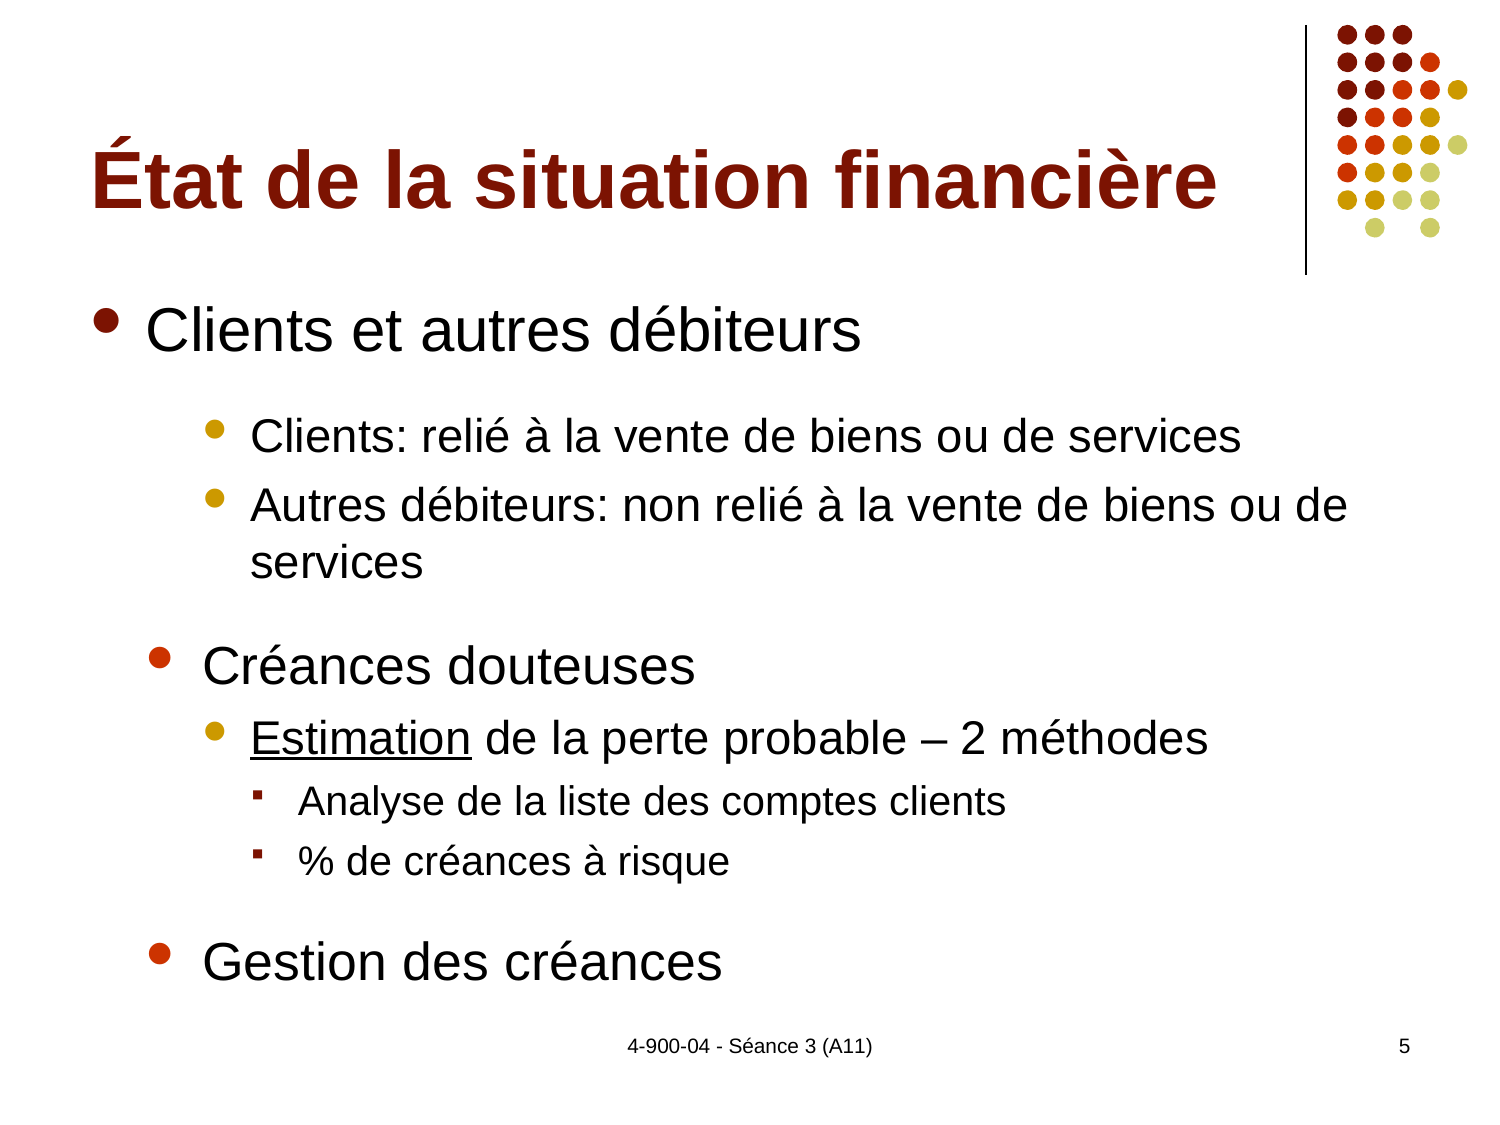

# État de la situation financière
Clients et autres débiteurs
Clients: relié à la vente de biens ou de services
Autres débiteurs: non relié à la vente de biens ou de services
Créances douteuses
Estimation de la perte probable – 2 méthodes
Analyse de la liste des comptes clients
% de créances à risque
Gestion des créances
4-900-04 - Séance 3 (A11)